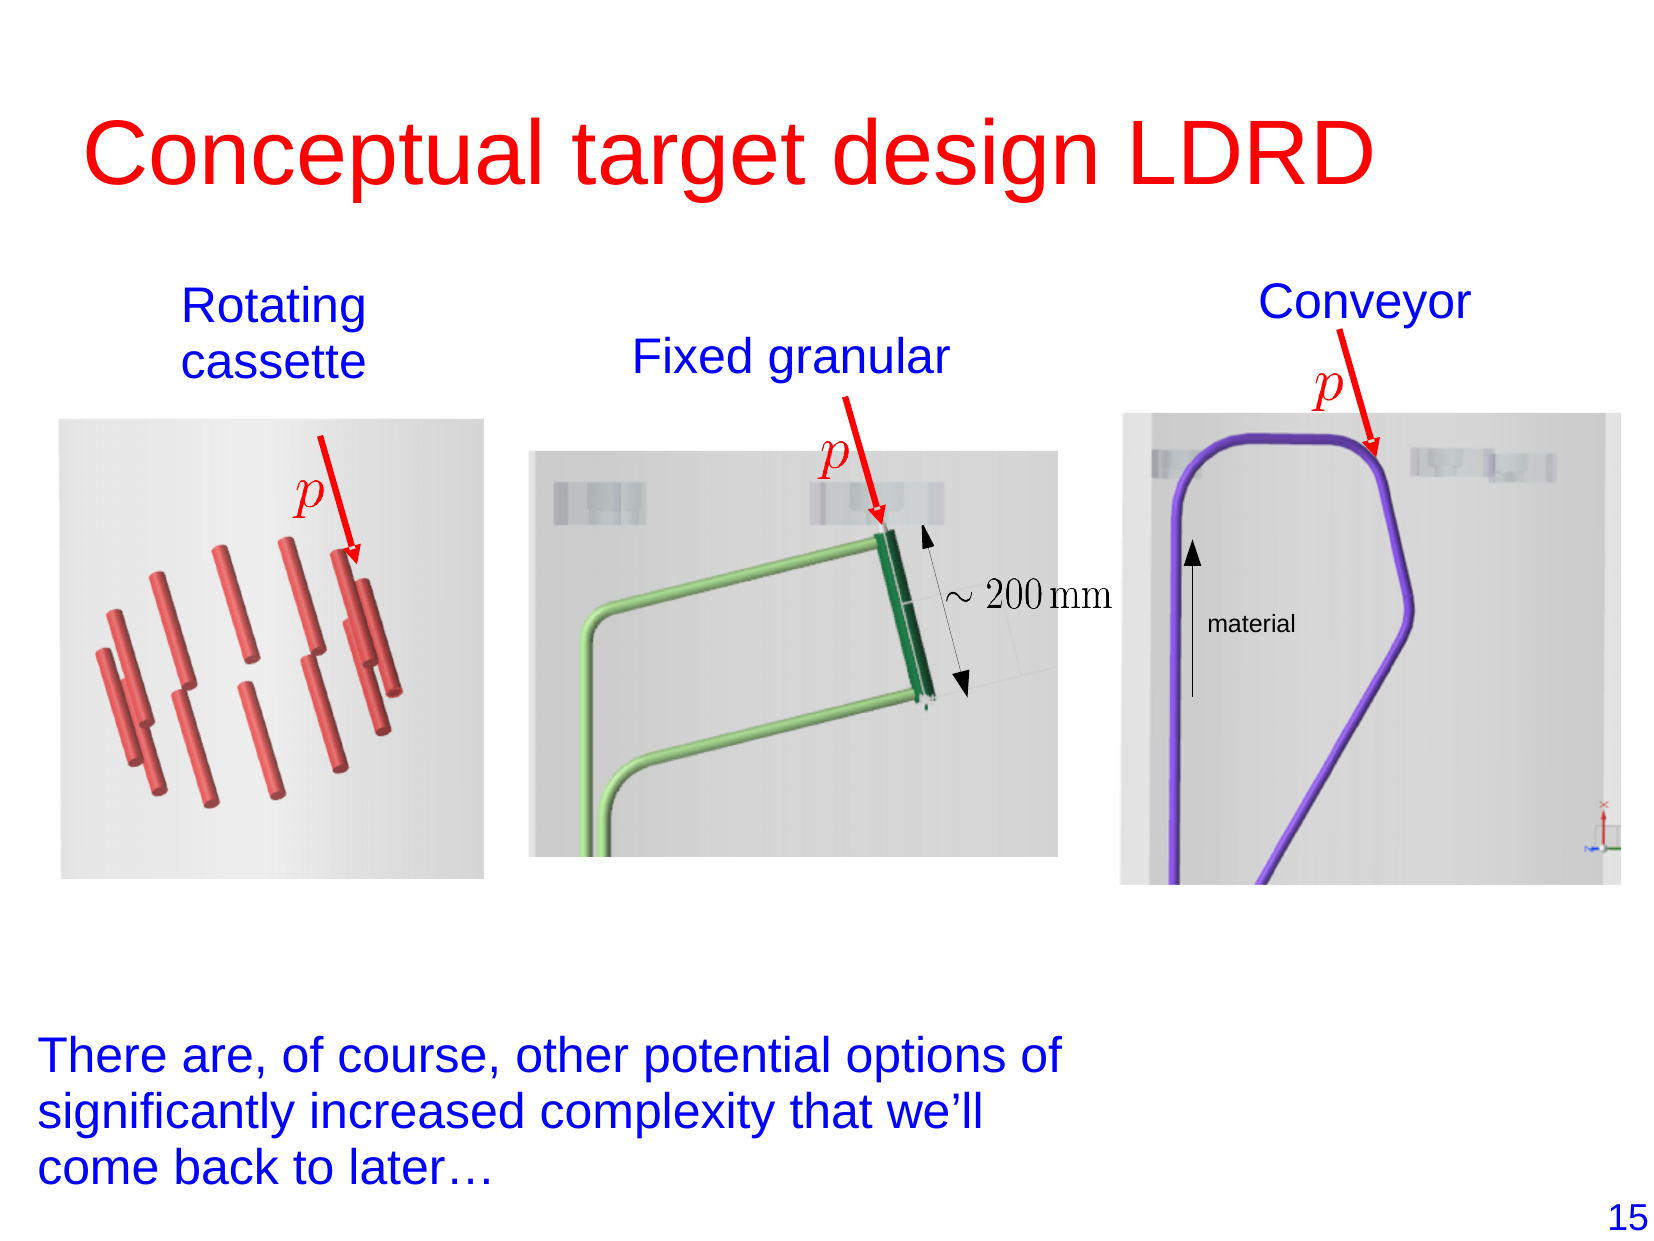

# Conceptual target design LDRD
Conveyor
Rotating cassette
Fixed granular
material
There are, of course, other potential options of significantly increased complexity that we’ll come back to later…